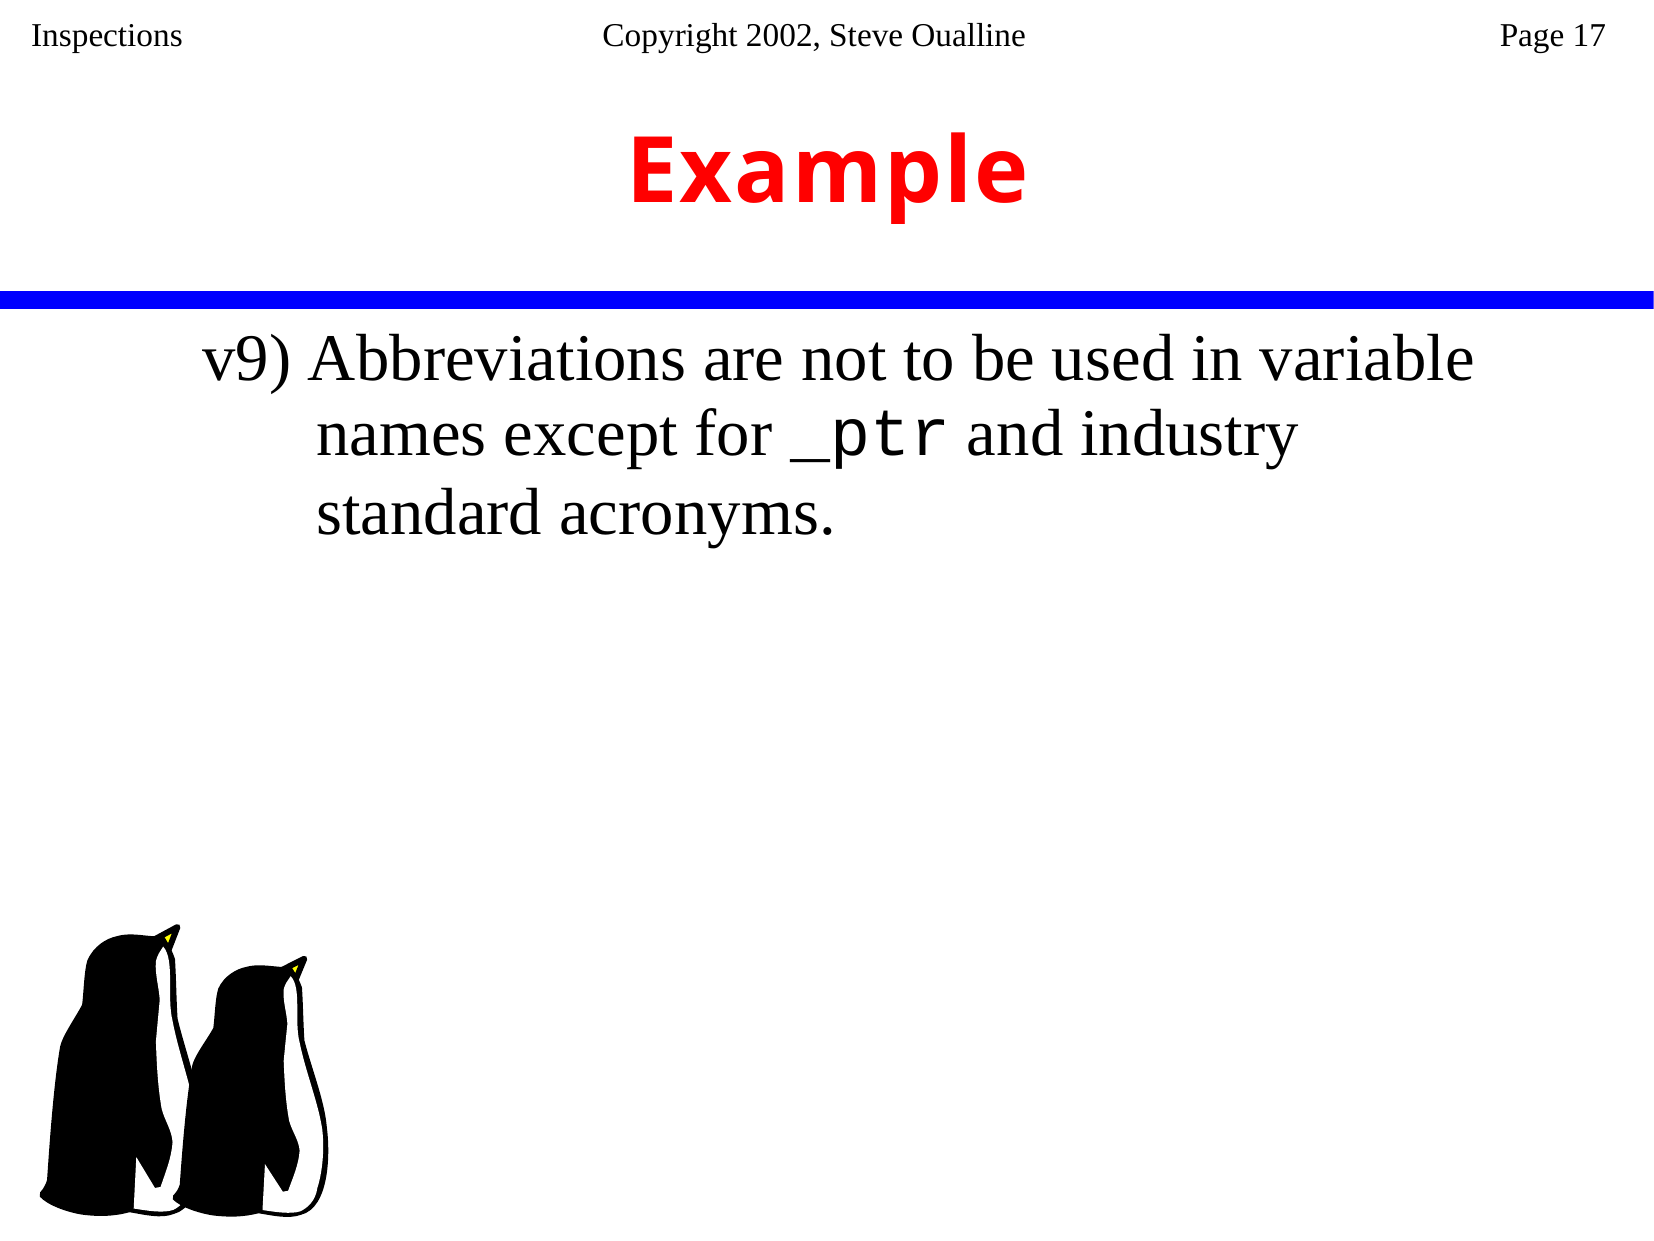

# Example
v9) Abbreviations are not to be used in variable names except for _ptr and industry standard acronyms.